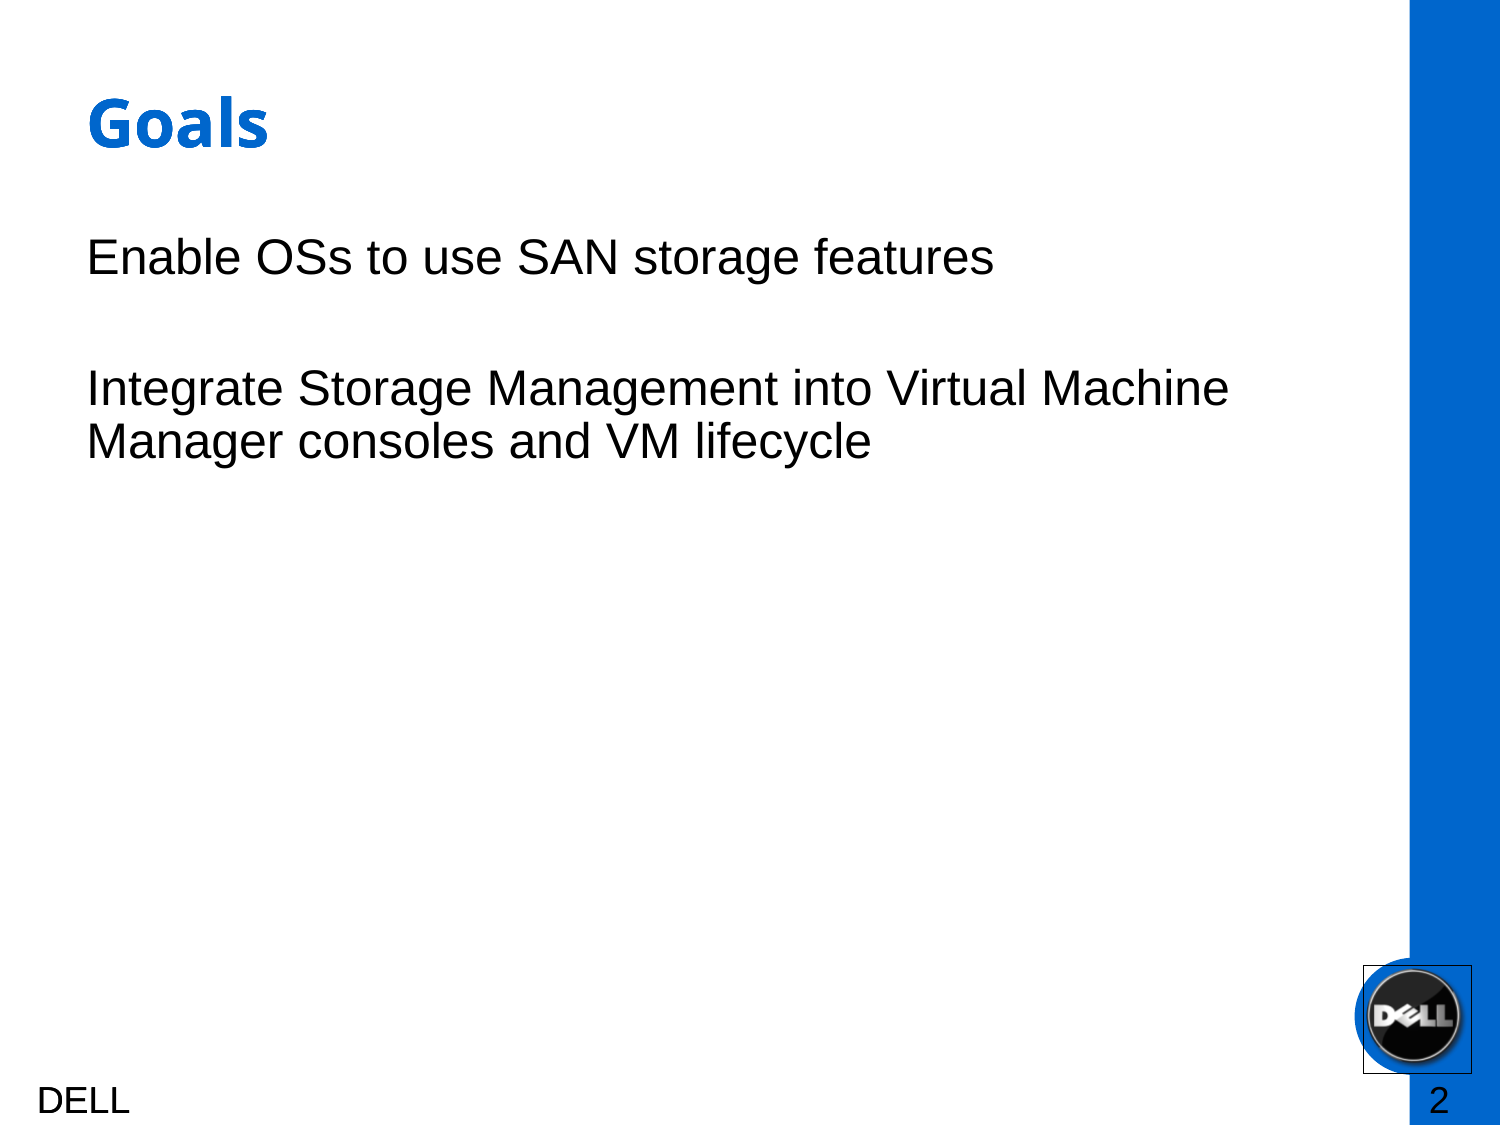

# Goals
Goals
Goals
Goals
Enable OSs to use SAN storage features
Integrate Storage Management into Virtual Machine Manager consoles and VM lifecycle
<footer>DELL CONFIDENTIAL